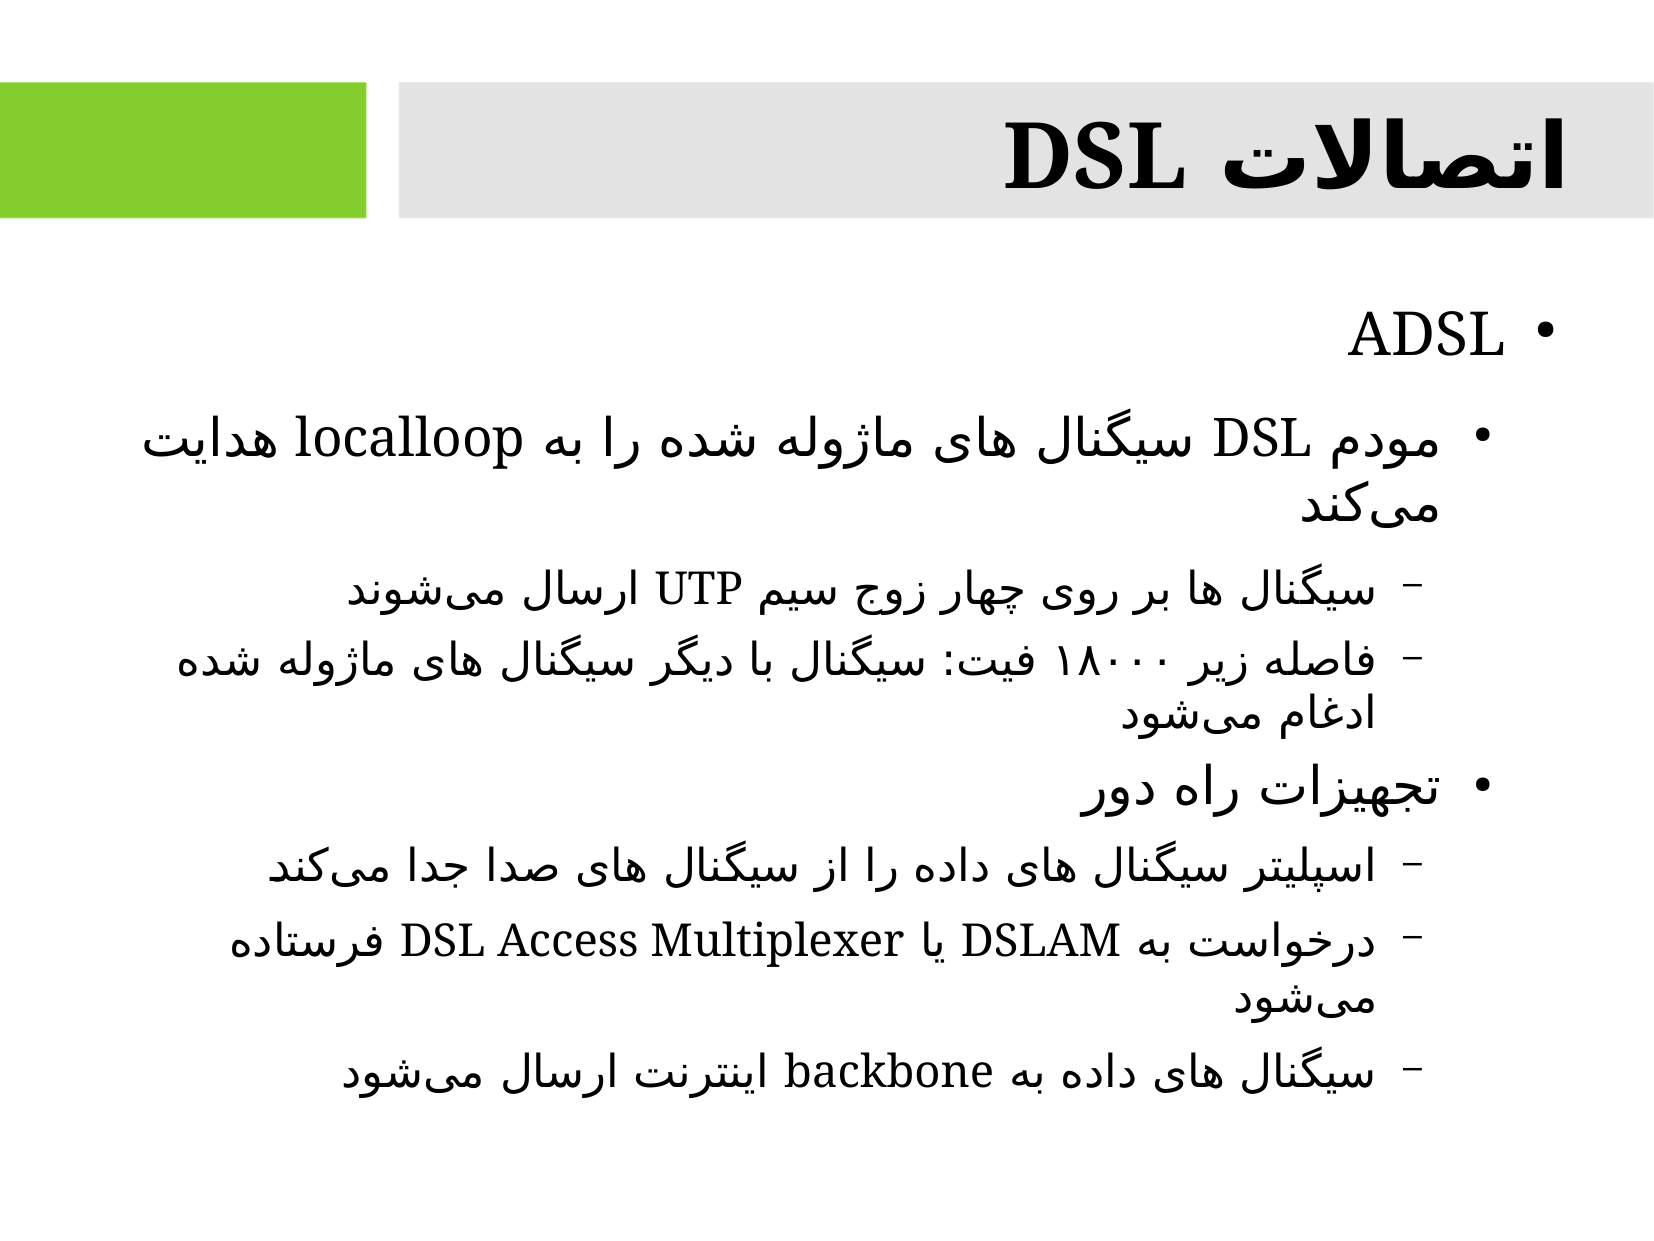

# اتصالات DSL
ADSL
مودم DSL سیگنال های ماژوله شده را به localloop هدایت می‌کند
سیگنال ها بر روی چهار زوج سیم UTP ارسال می‌شوند
فاصله زیر ۱۸۰۰۰ فیت: سیگنال با دیگر سیگنال های ماژوله شده ادغام می‌شود
تجهیزات راه دور
اسپلیتر سیگنال های داده را از سیگنال های صدا جدا می‌کند
درخواست به DSLAM یا DSL Access Multiplexer فرستاده می‌شود
سیگنال های داده به backbone اینترنت ارسال می‌شود